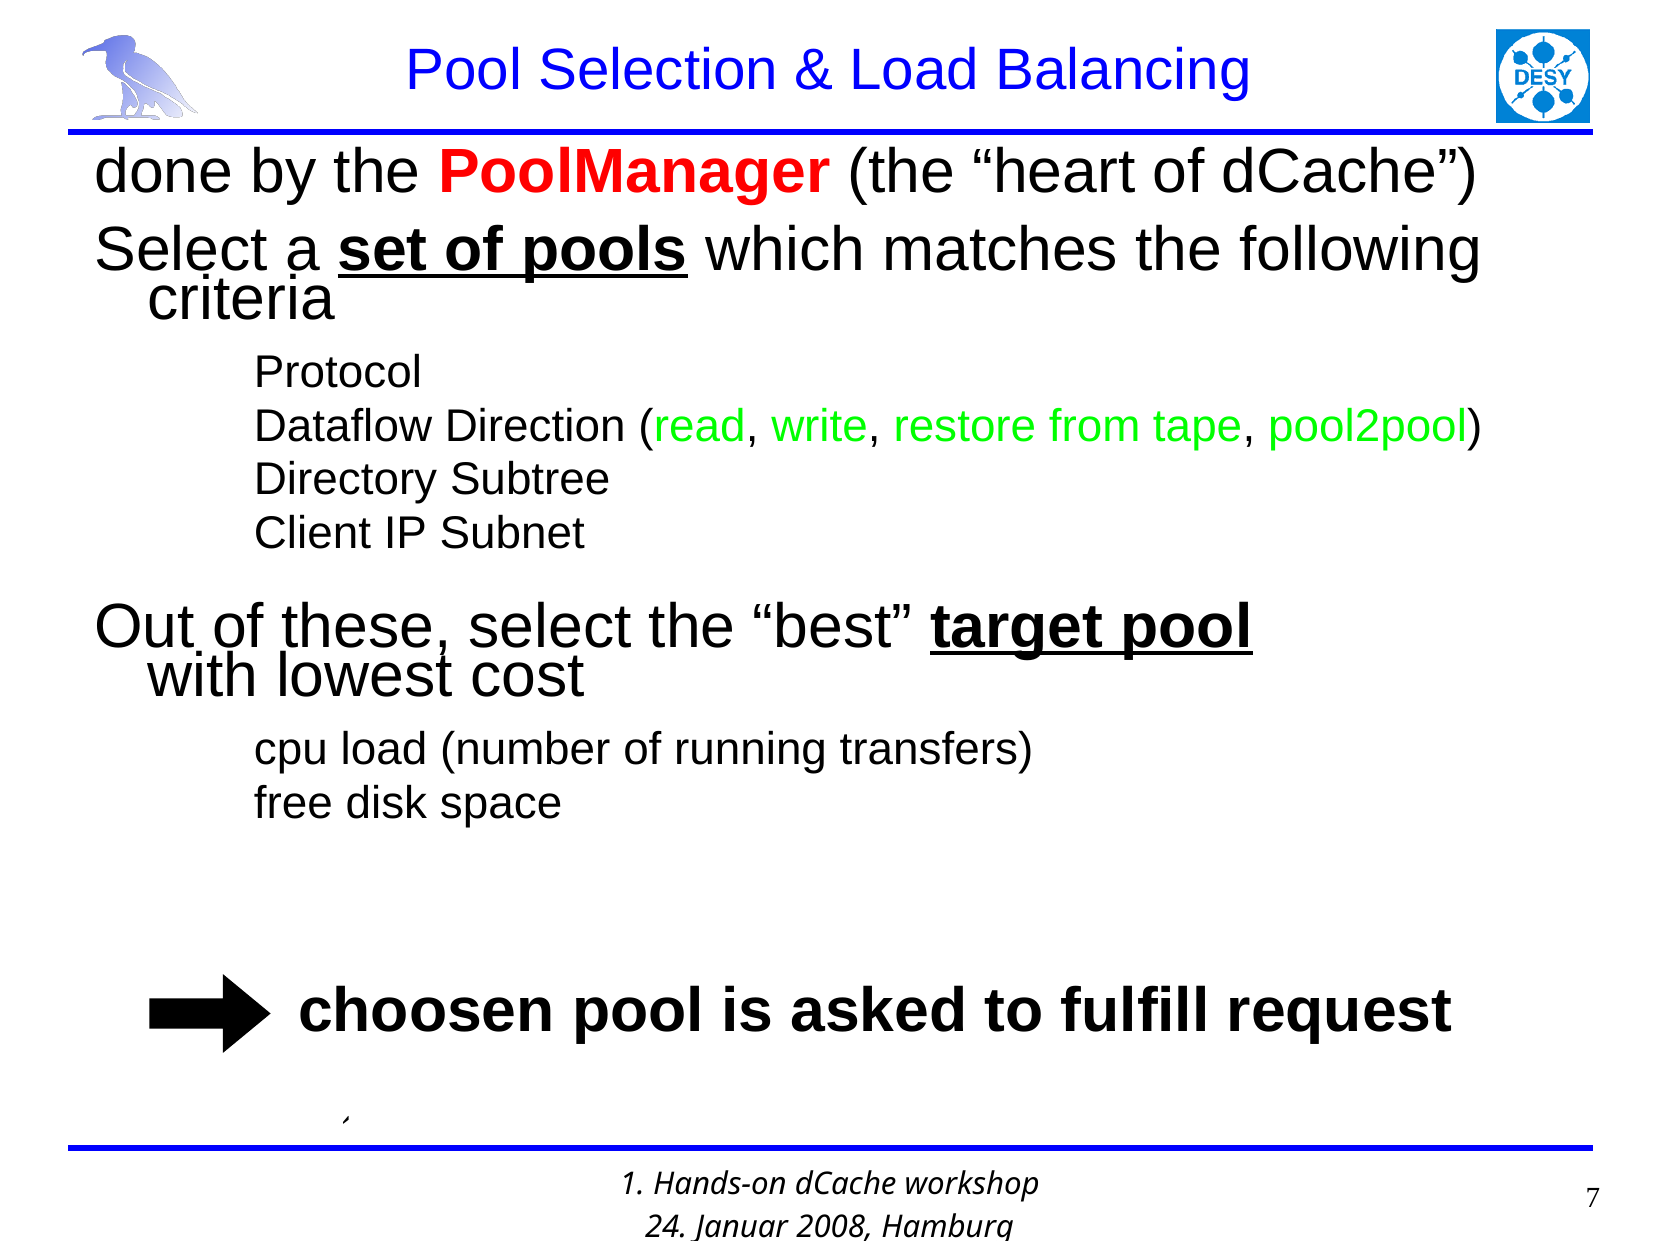

# Pool Selection & Load Balancing
done by the PoolManager (the “heart of dCache”)
Select a set of pools which matches the following criteria
Protocol
Dataflow Direction (read, write, restore from tape, pool2pool)
Directory Subtree
Client IP Subnet
Out of these, select the “best” target pool
with lowest cost
cpu load (number of running transfers)
free disk space
choosen pool is asked to fulfill request
`
7